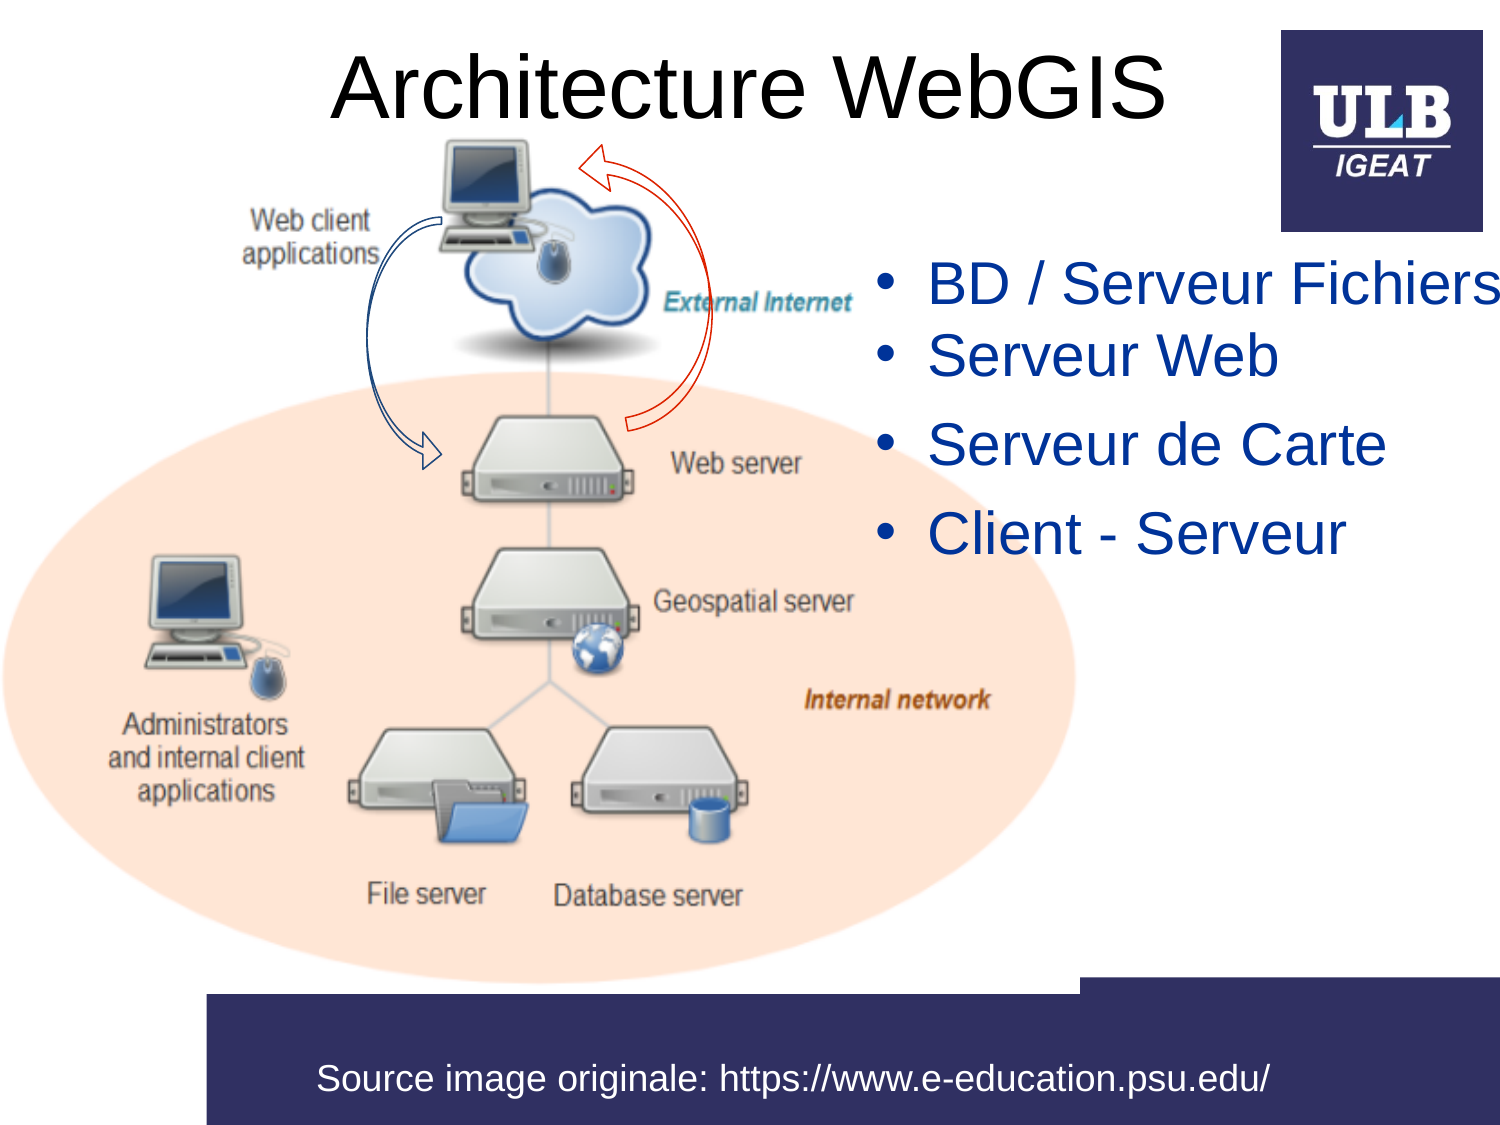

Architecture WebGIS
BD / Serveur Fichiers
Serveur Web
Serveur de Carte
Client - Serveur
Source image originale: https://www.e-education.psu.edu/